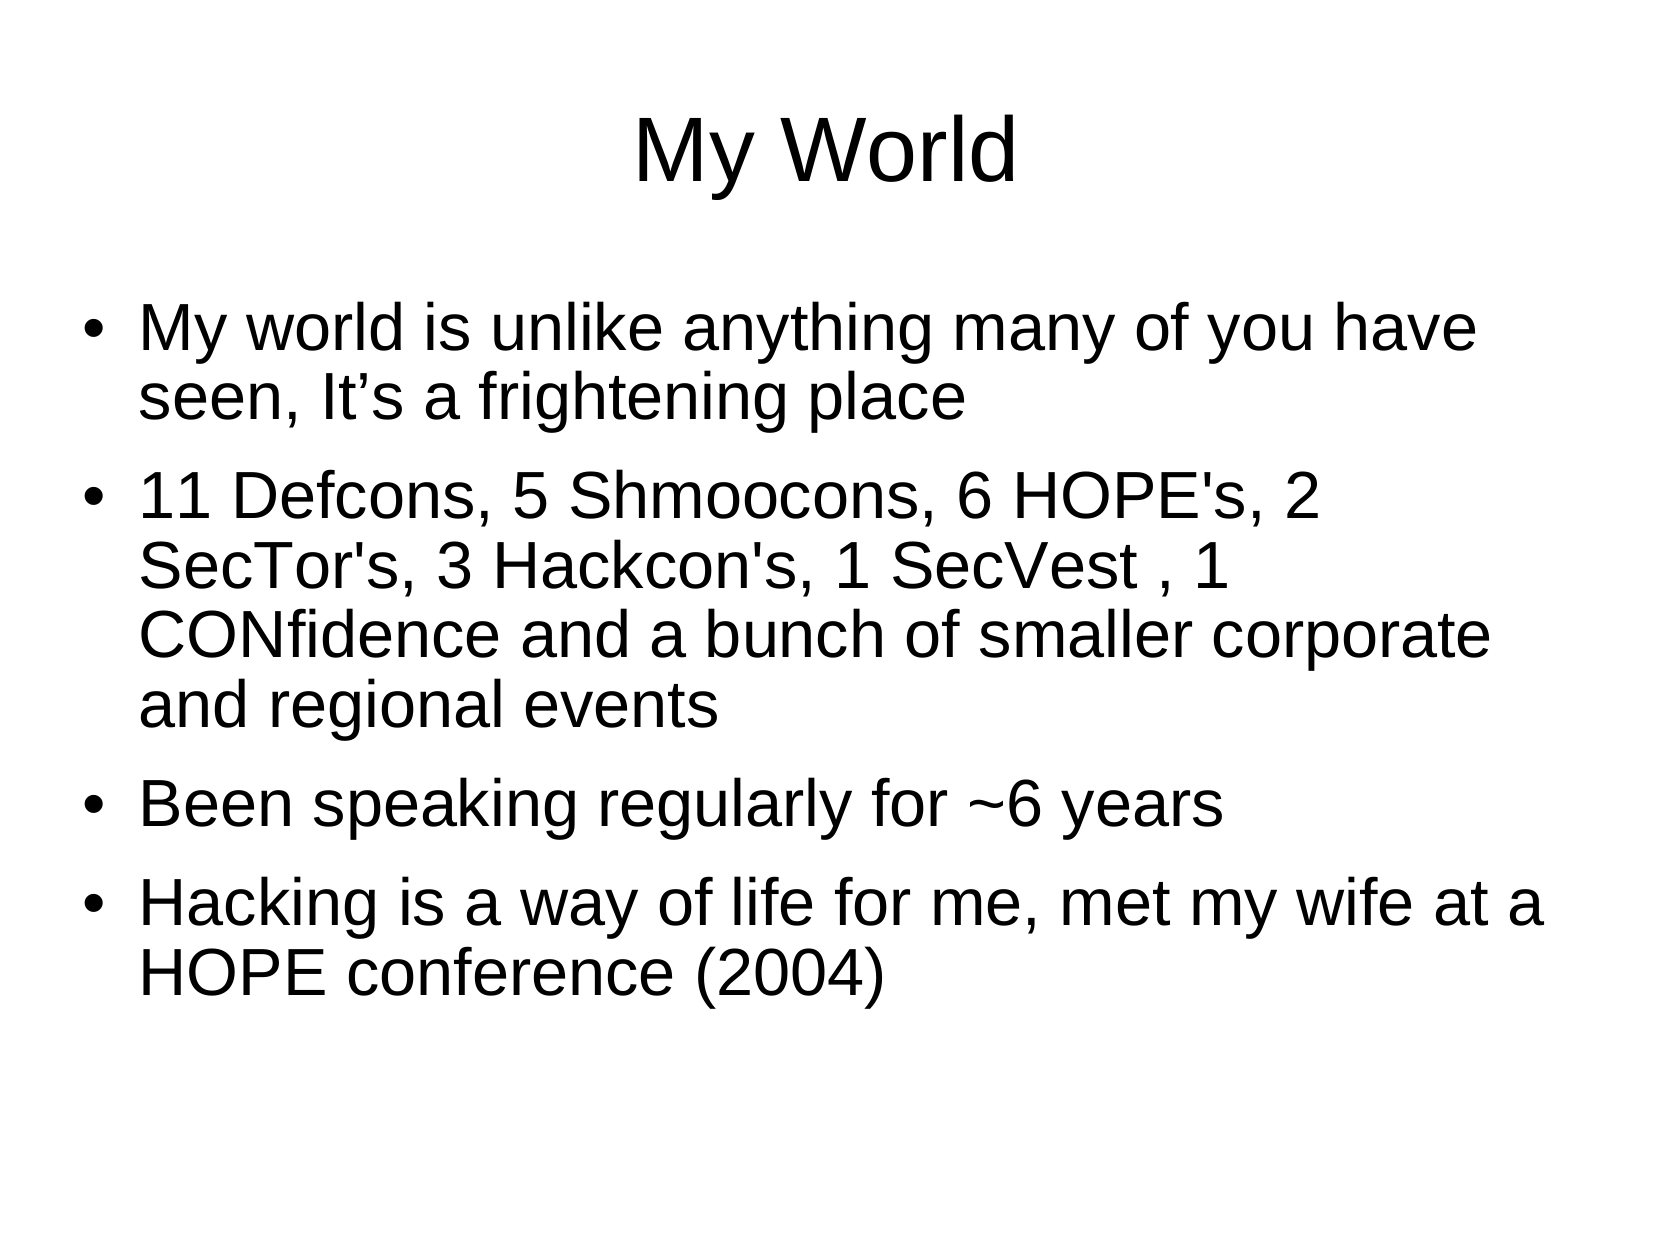

# My World
My world is unlike anything many of you have seen, It’s a frightening place
11 Defcons, 5 Shmoocons, 6 HOPE's, 2 SecTor's, 3 Hackcon's, 1 SecVest , 1 CONfidence and a bunch of smaller corporate and regional events
Been speaking regularly for ~6 years
Hacking is a way of life for me, met my wife at a HOPE conference (2004)